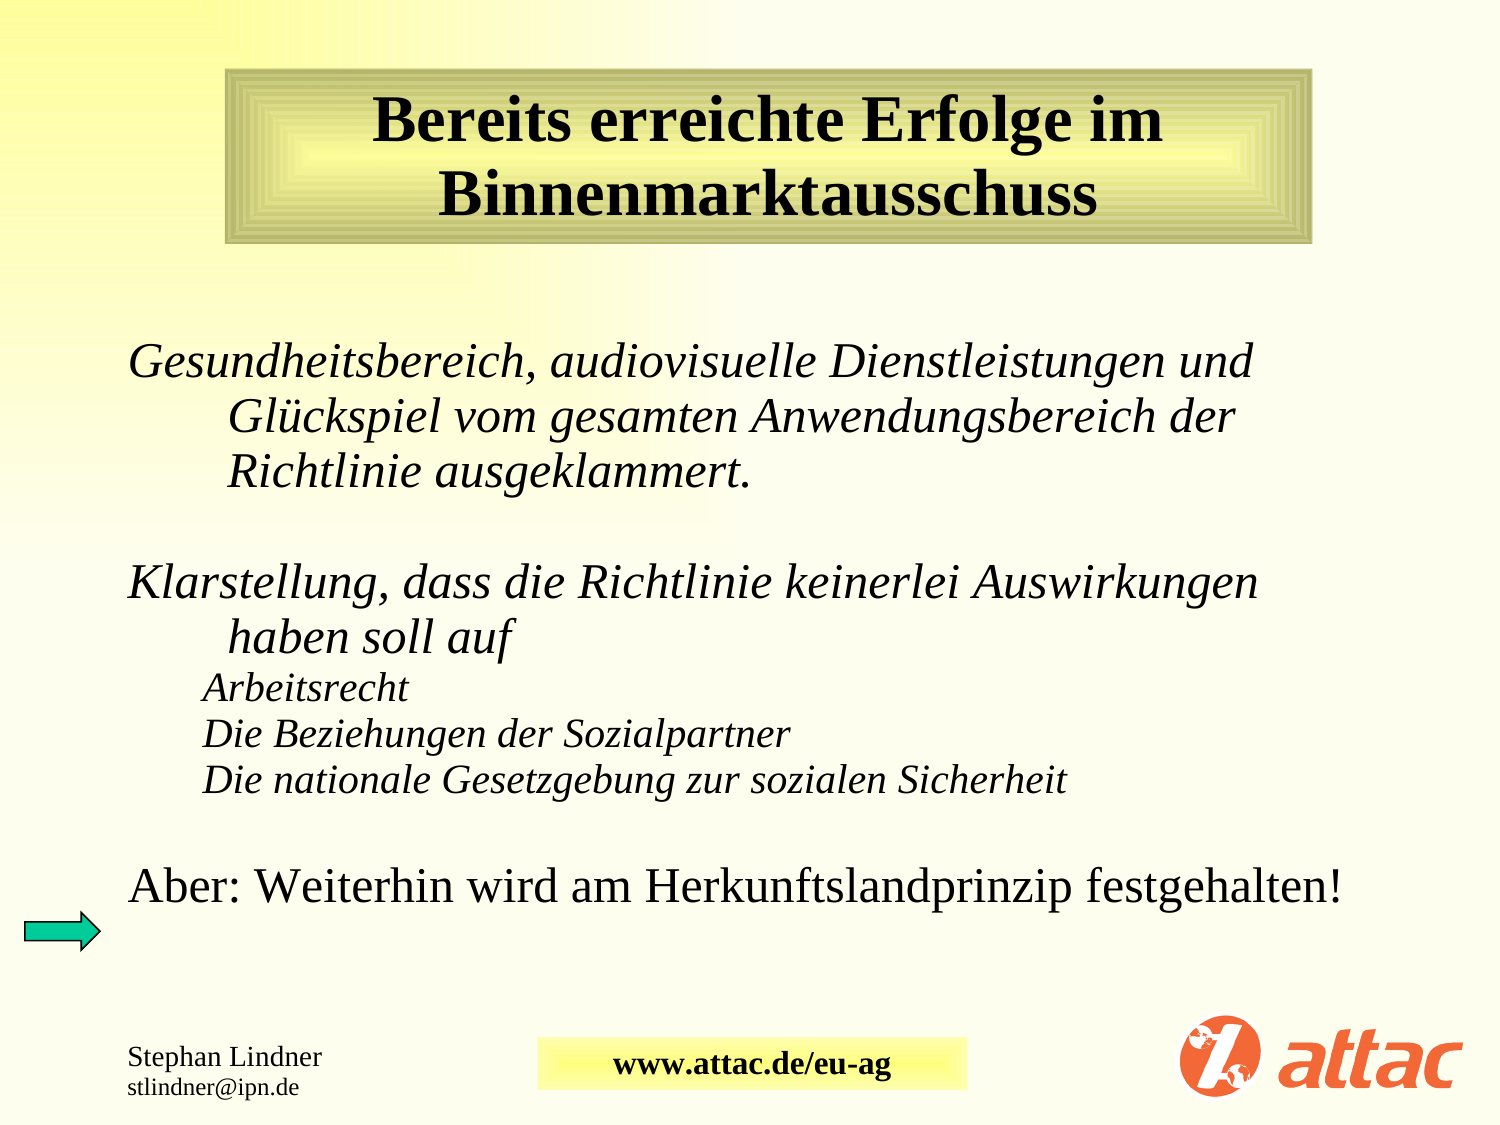

# Bereits erreichte Erfolge im Binnenmarktausschuss
Gesundheitsbereich, audiovisuelle Dienstleistungen und Glückspiel vom gesamten Anwendungsbereich der Richtlinie ausgeklammert.
Klarstellung, dass die Richtlinie keinerlei Auswirkungen haben soll auf
Arbeitsrecht
Die Beziehungen der Sozialpartner
Die nationale Gesetzgebung zur sozialen Sicherheit
Aber: Weiterhin wird am Herkunftslandprinzip festgehalten!
Stephan Lindner
stlindner@ipn.de
www.attac.de/eu-ag